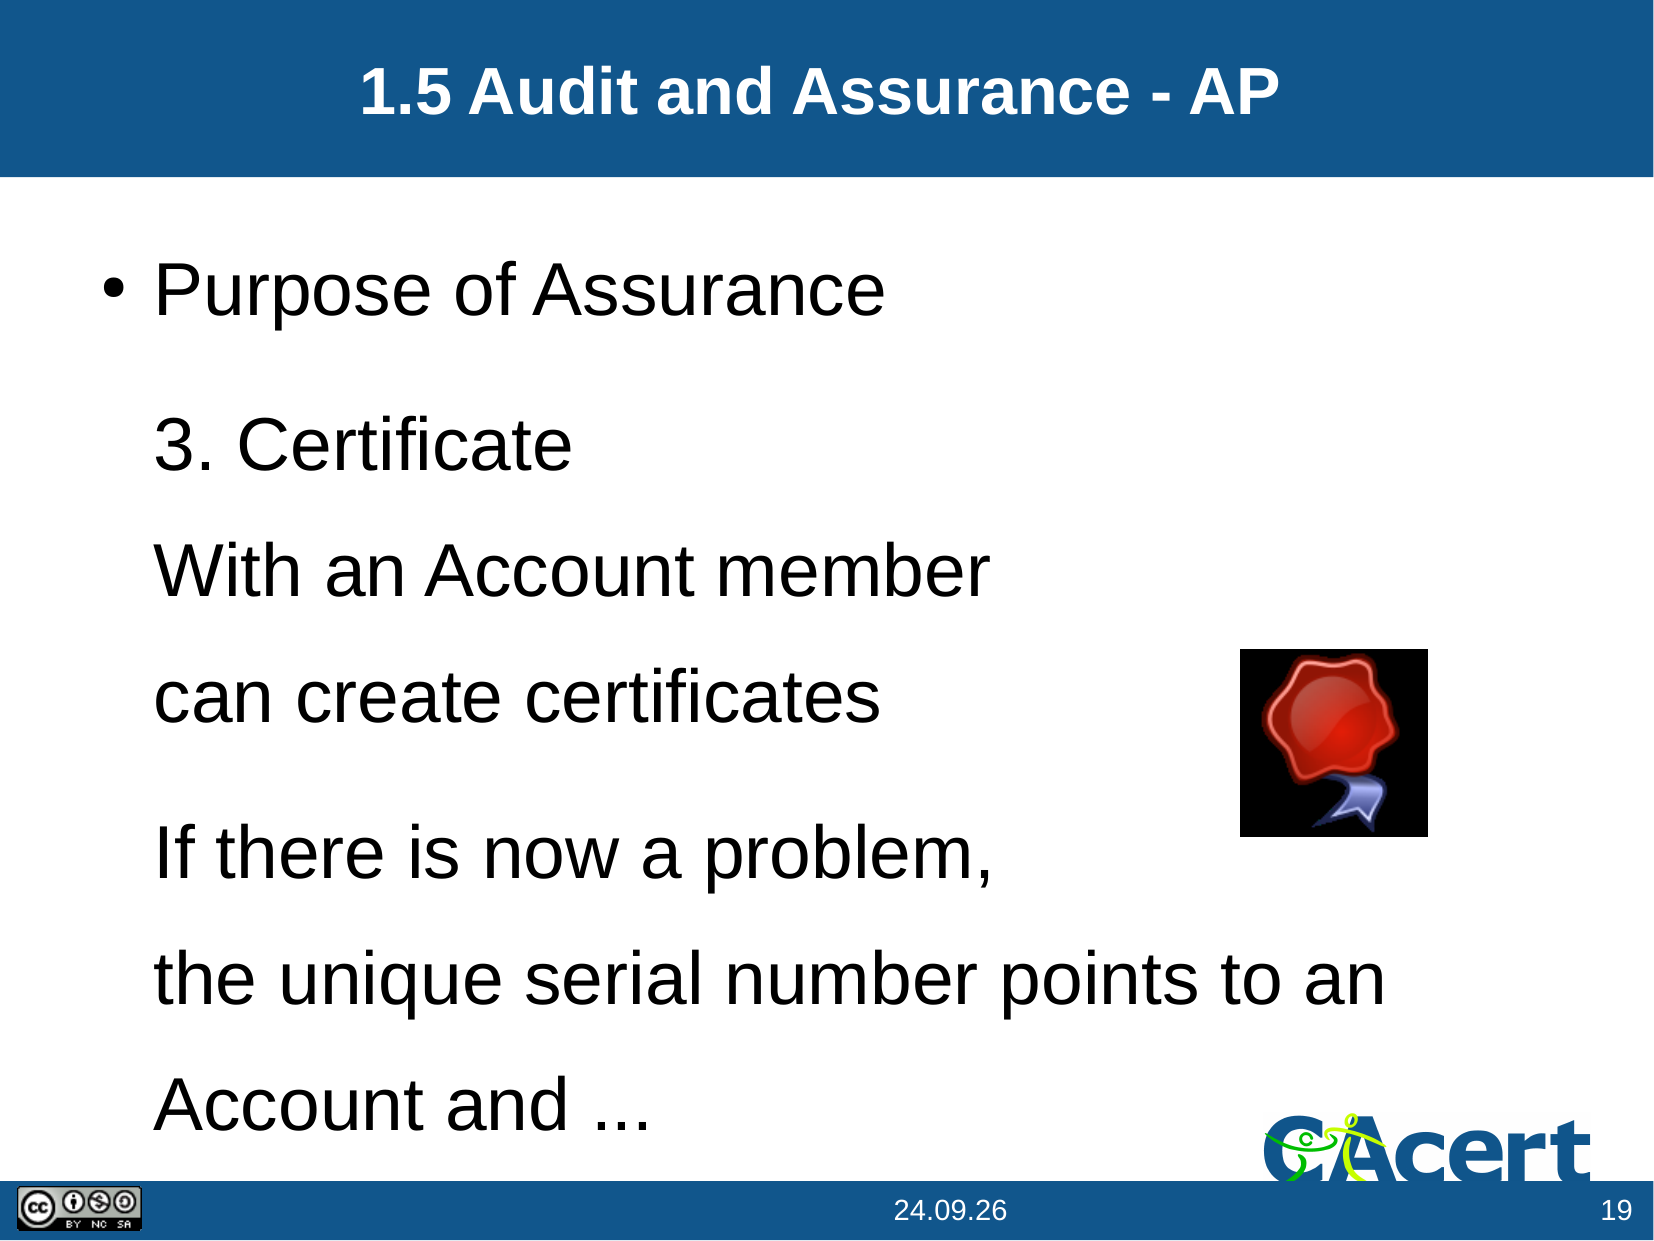

# 1.5 Audit and Assurance - AP
Purpose of Assurance
3. Certificate
With an Account member
can create certificates
If there is now a problem,
the unique serial number points to an Account and ...